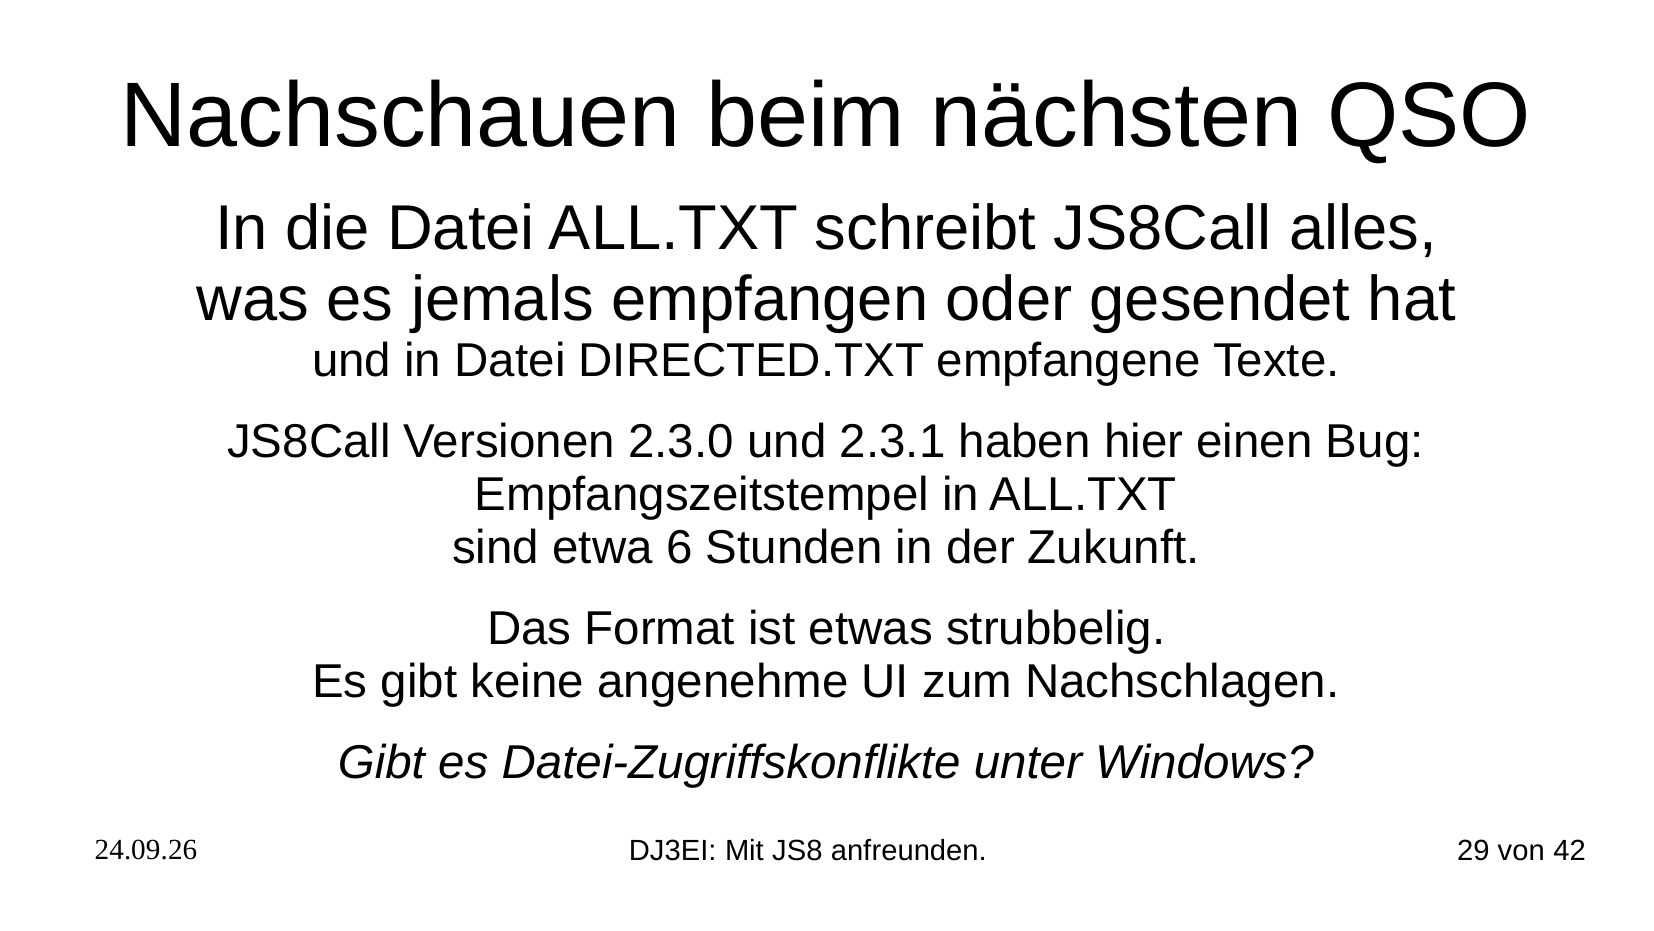

# Nachschauen beim nächsten QSO
In die Datei ALL.TXT schreibt JS8Call alles,
was es jemals empfangen oder gesendet hat
und in Datei DIRECTED.TXT empfangene Texte.
JS8Call Versionen 2.3.0 und 2.3.1 haben hier einen Bug:
Empfangszeitstempel in ALL.TXT
sind etwa 6 Stunden in der Zukunft.
Das Format ist etwas strubbelig.
Es gibt keine angenehme UI zum Nachschlagen.
Gibt es Datei-Zugriffskonflikte unter Windows?
29